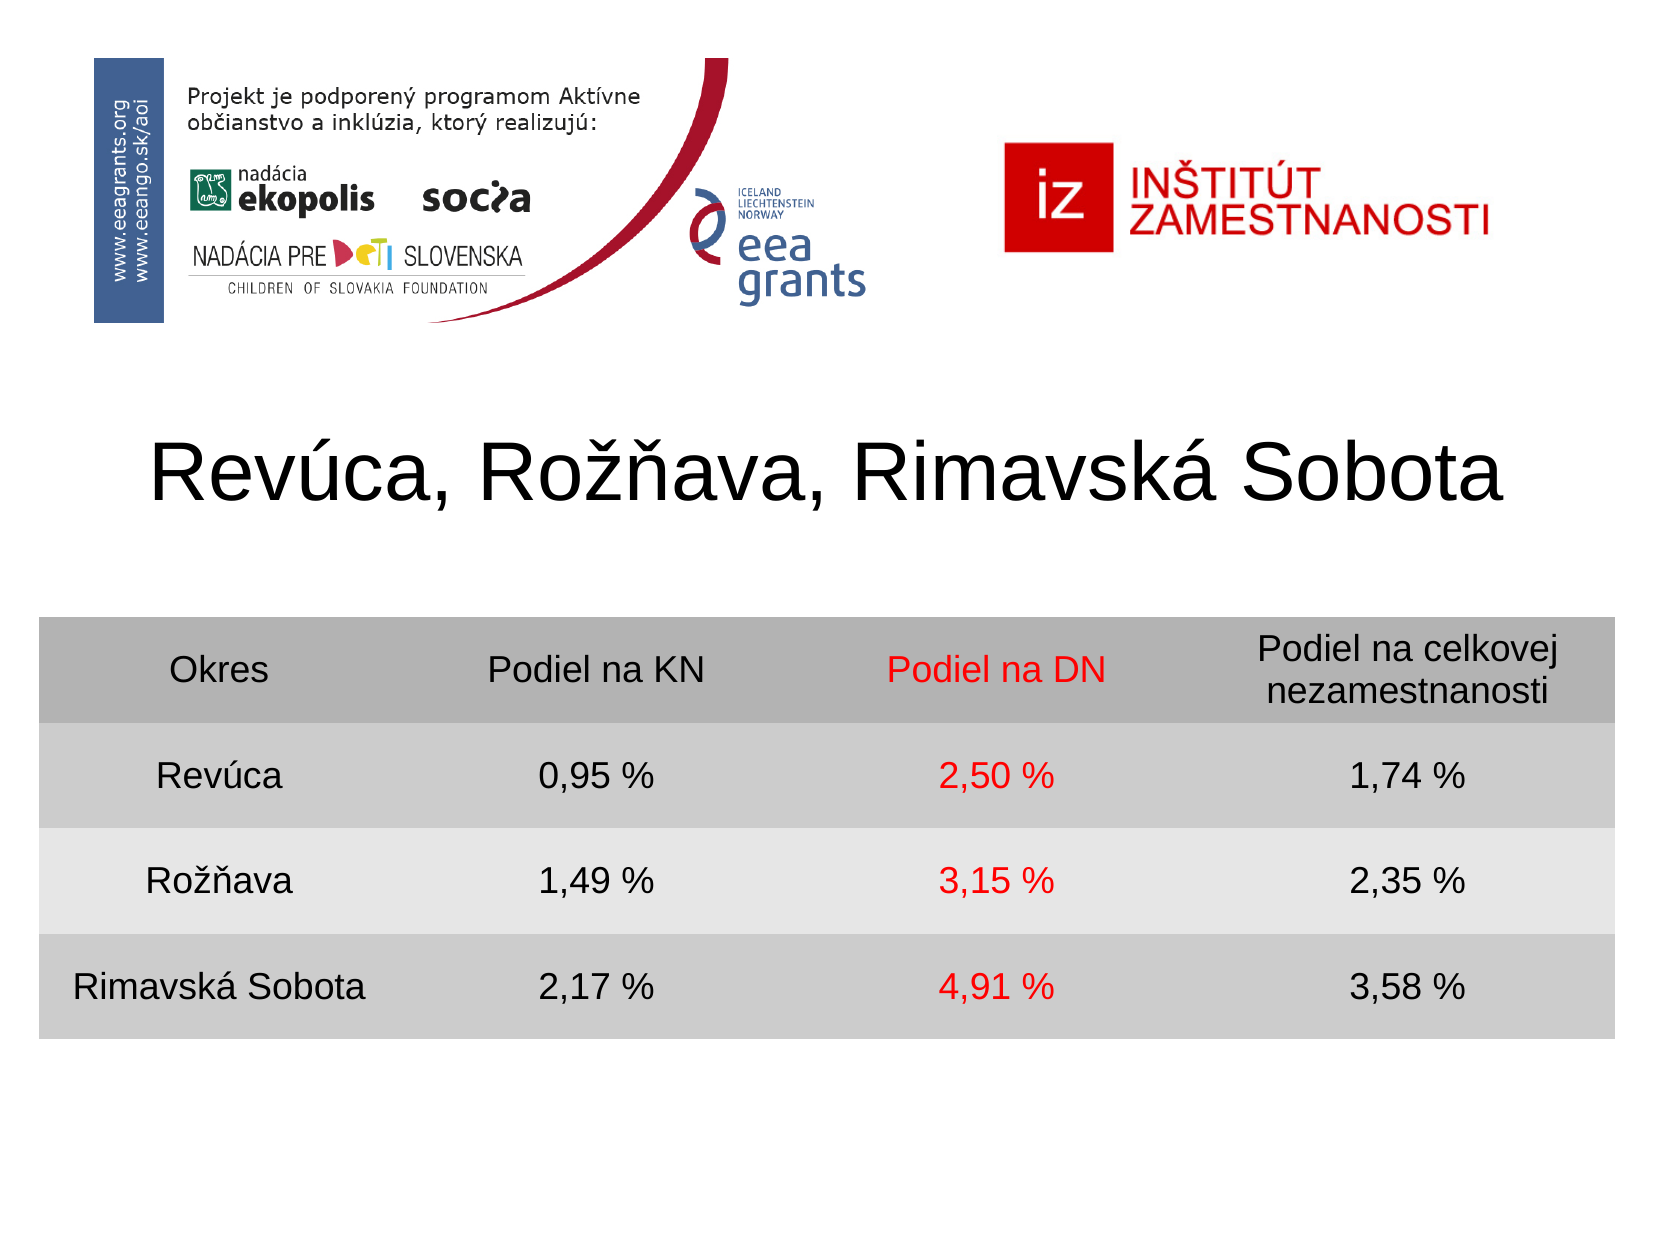

# Revúca, Rožňava, Rimavská Sobota
| Okres | Podiel na KN | Podiel na DN | Podiel na celkovej nezamestnanosti |
| --- | --- | --- | --- |
| Revúca | 0,95 % | 2,50 % | 1,74 % |
| Rožňava | 1,49 % | 3,15 % | 2,35 % |
| Rimavská Sobota | 2,17 % | 4,91 % | 3,58 % |